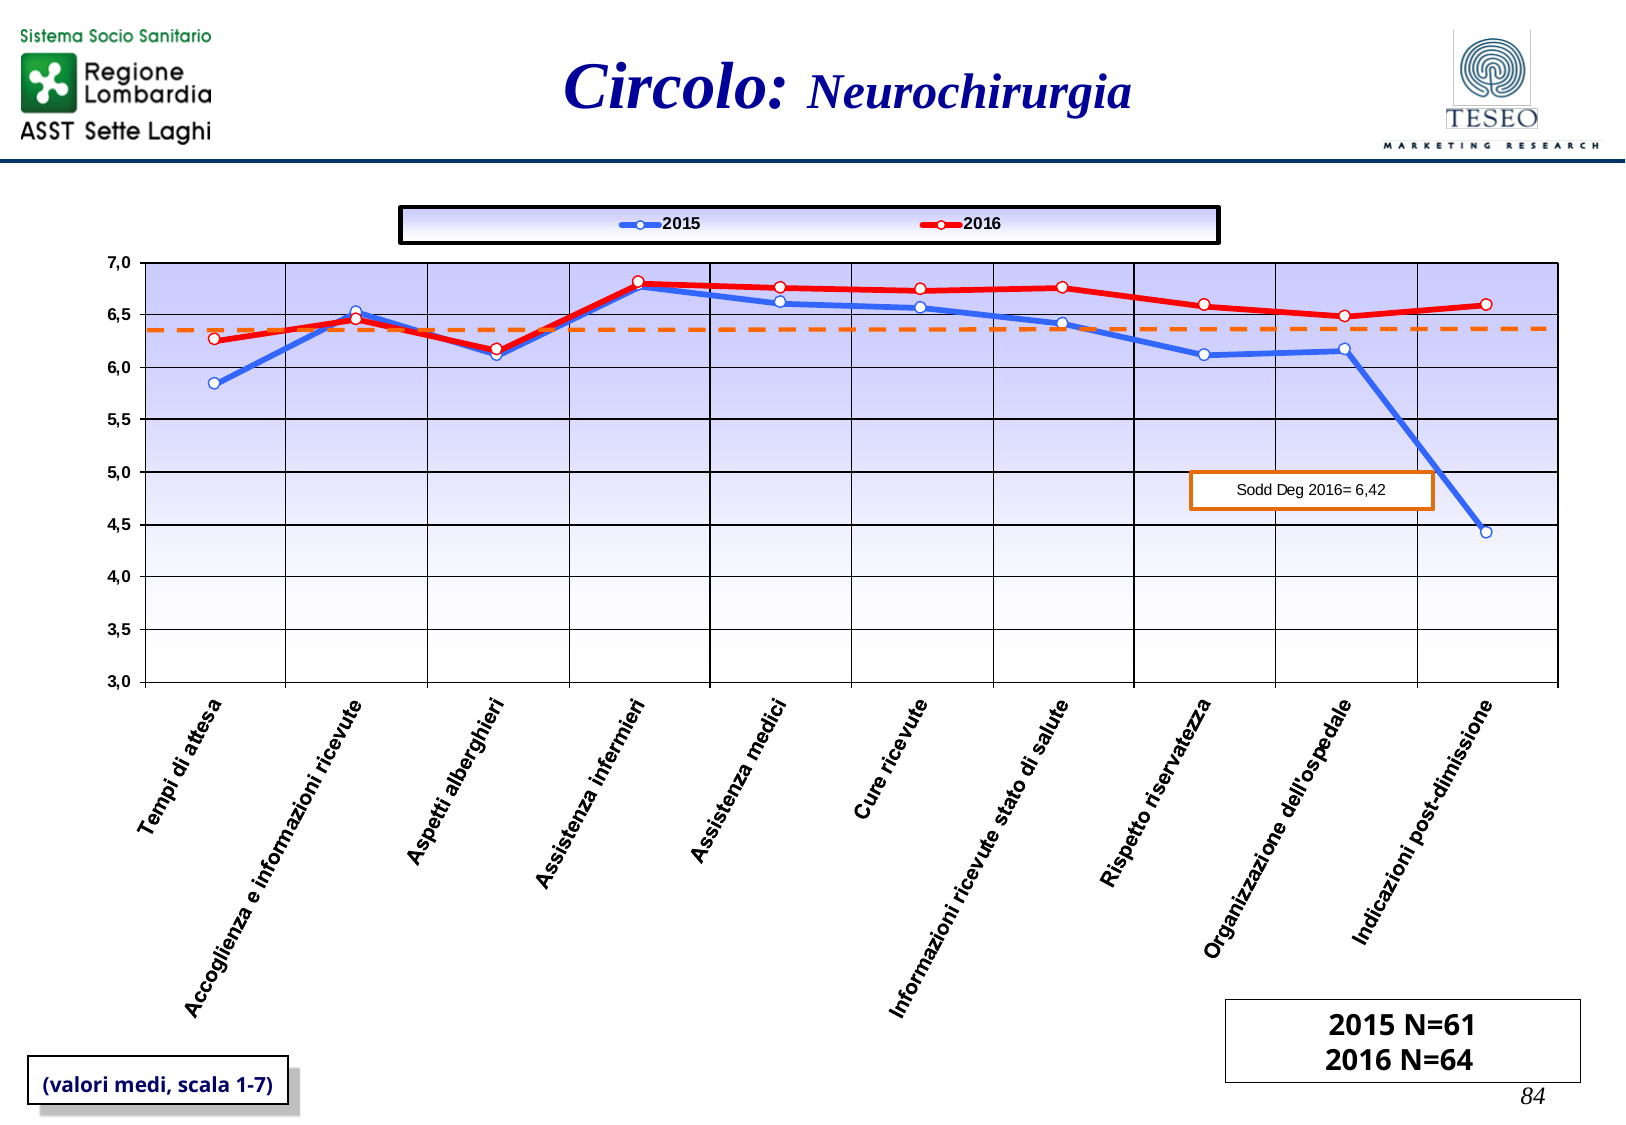

Circolo: Neurochirurgia
2015 N=61
2016 N=64
(valori medi, scala 1-7)